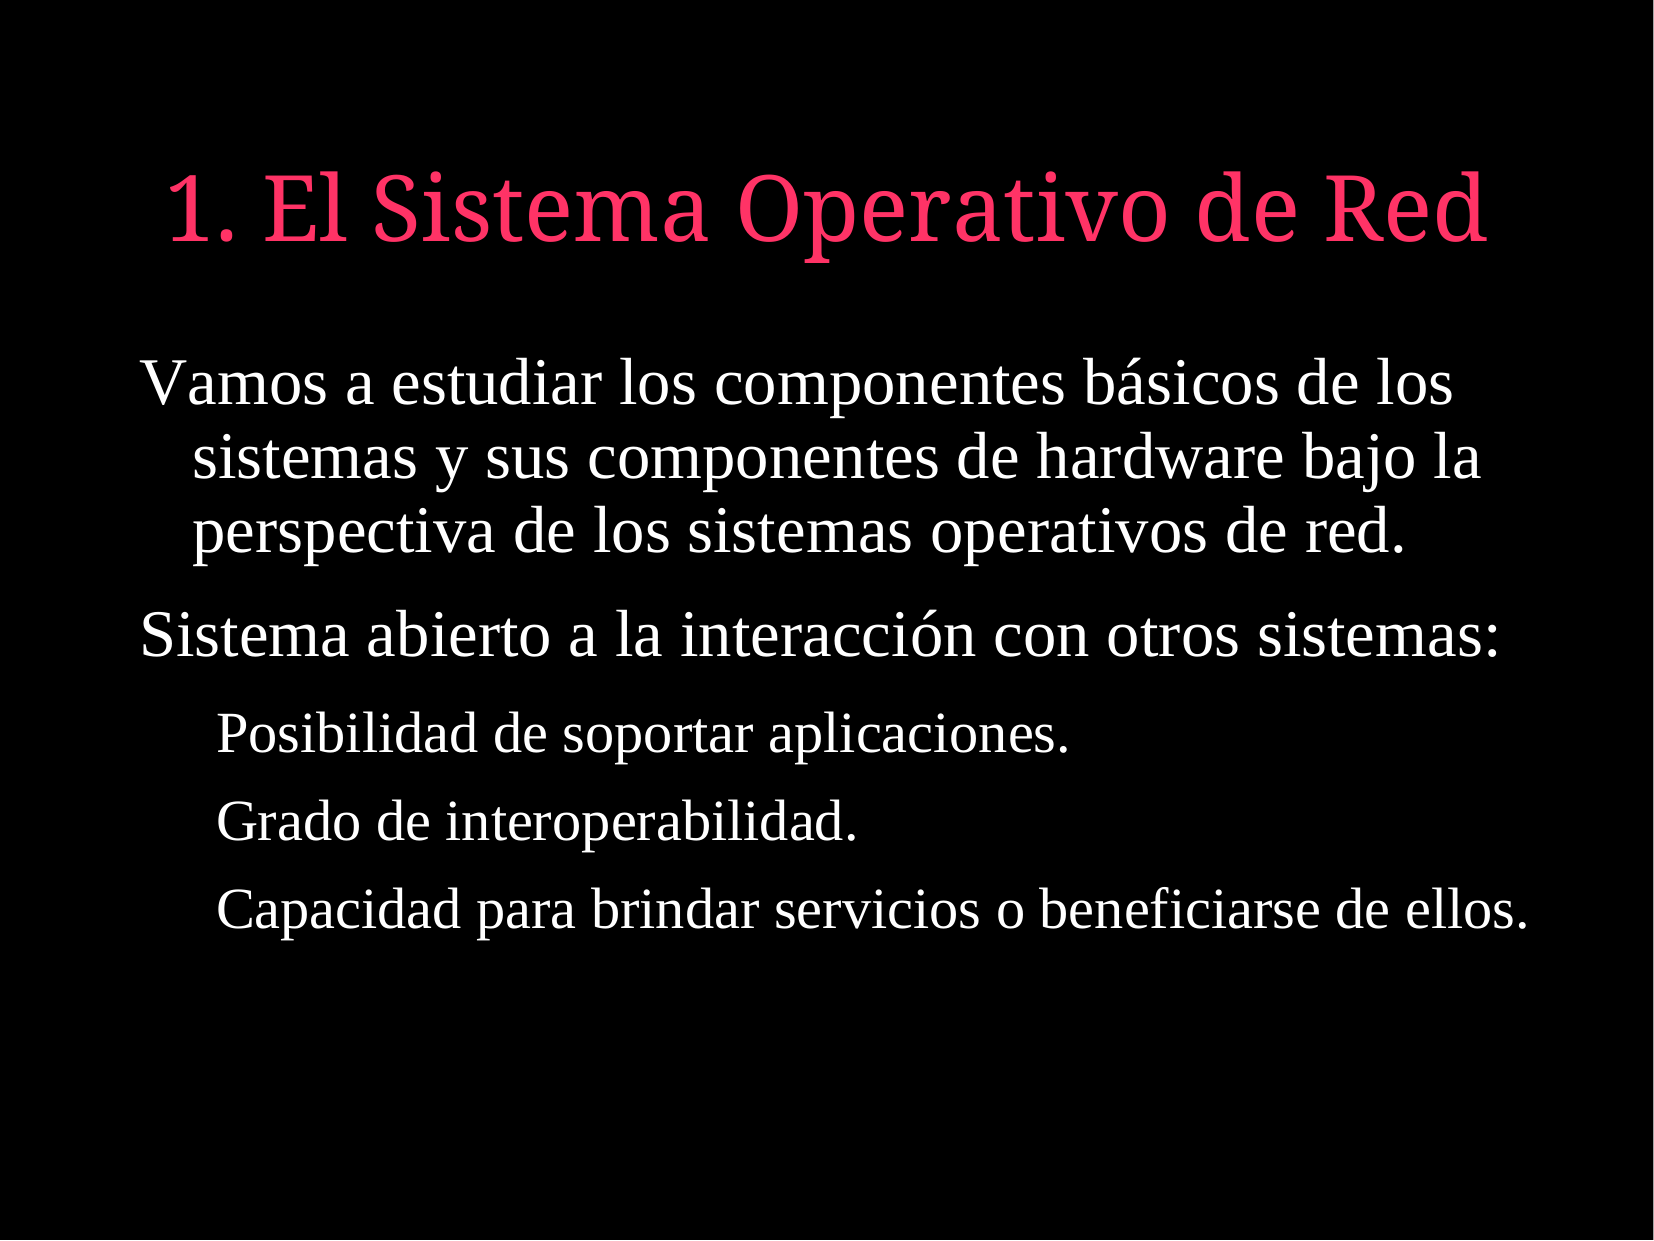

# 1. El Sistema Operativo de Red
Vamos a estudiar los componentes básicos de los sistemas y sus componentes de hardware bajo la perspectiva de los sistemas operativos de red.
Sistema abierto a la interacción con otros sistemas:
Posibilidad de soportar aplicaciones.
Grado de interoperabilidad.
Capacidad para brindar servicios o beneficiarse de ellos.